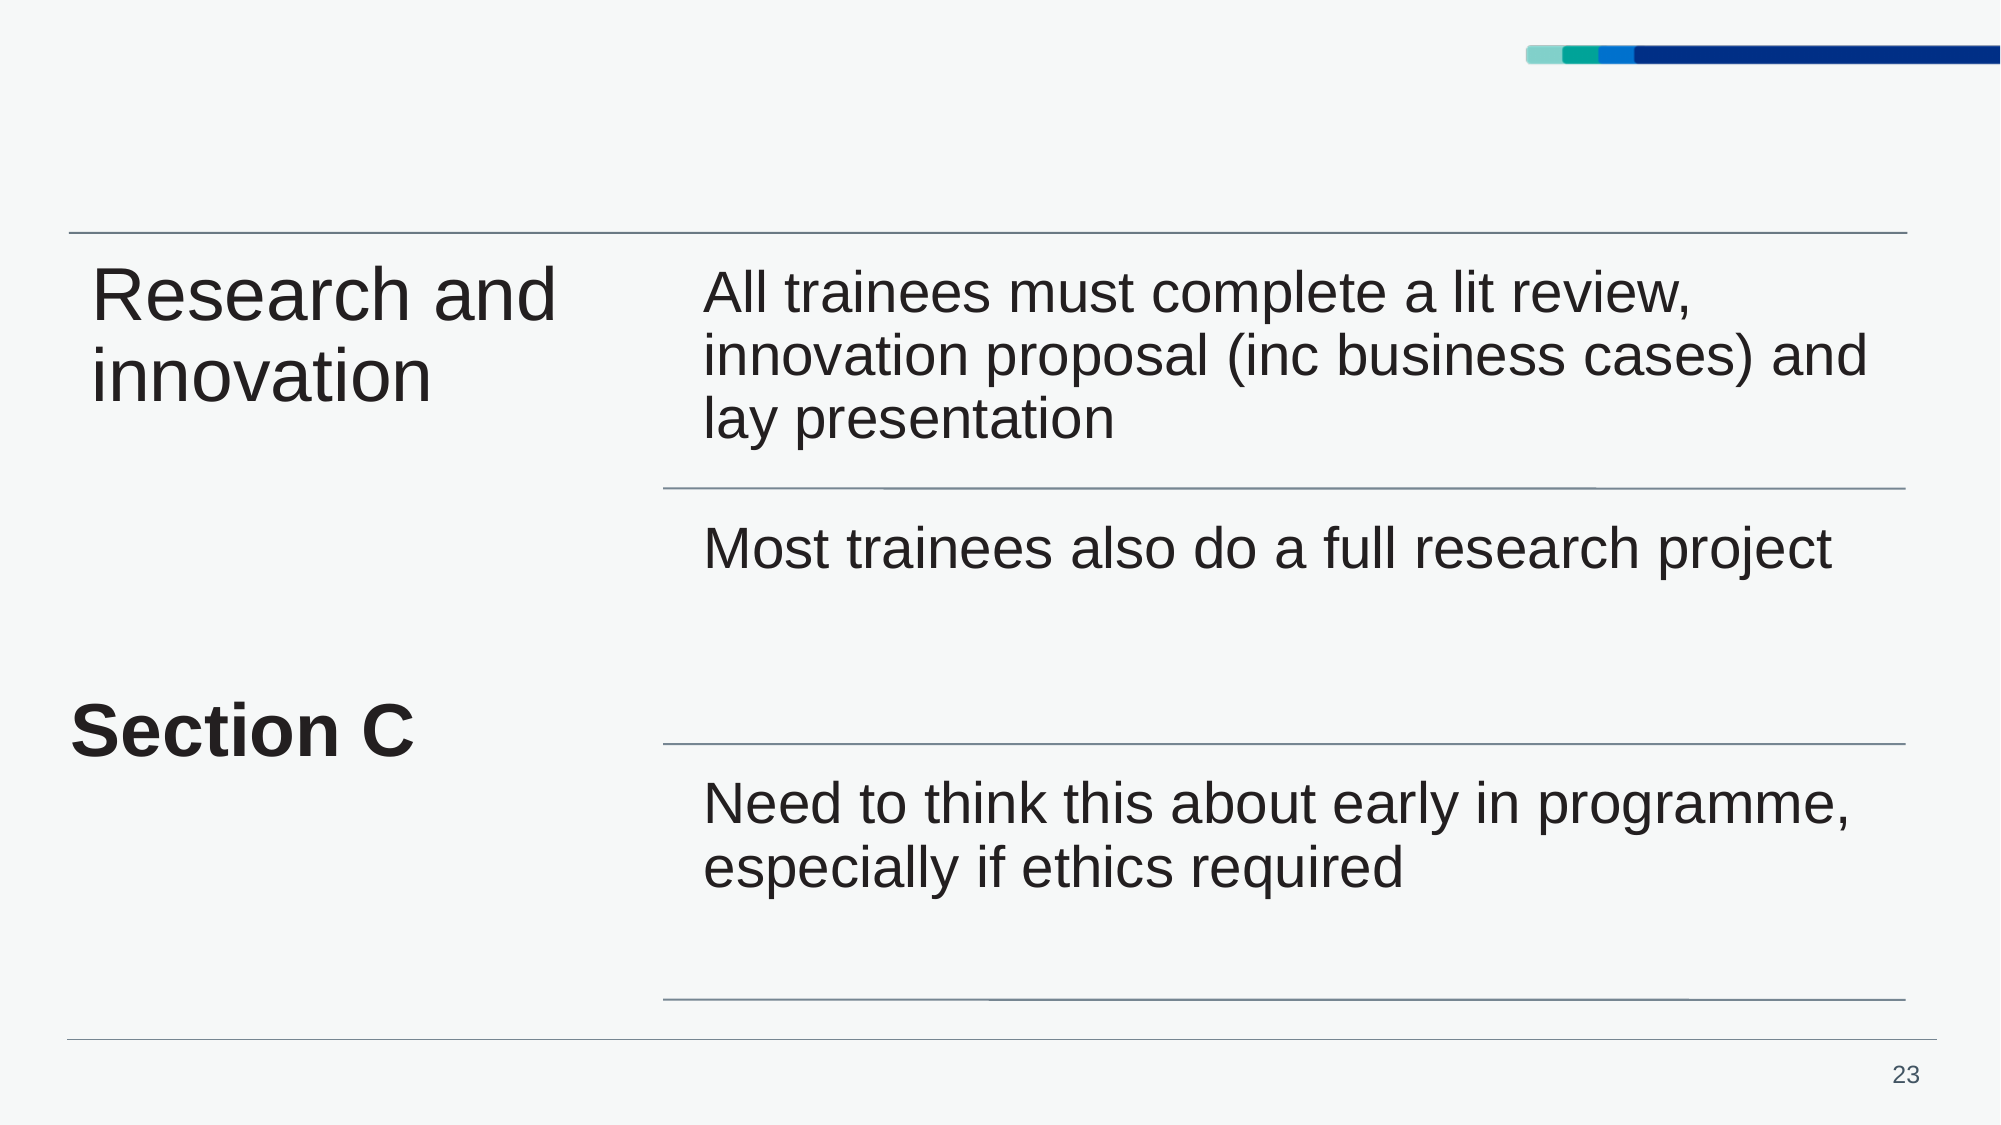

Research and innovation
All trainees must complete a lit review, innovation proposal (inc business cases) and lay presentation
Most trainees also do a full research project
Need to think this about early in programme, especially if ethics required
# Section C